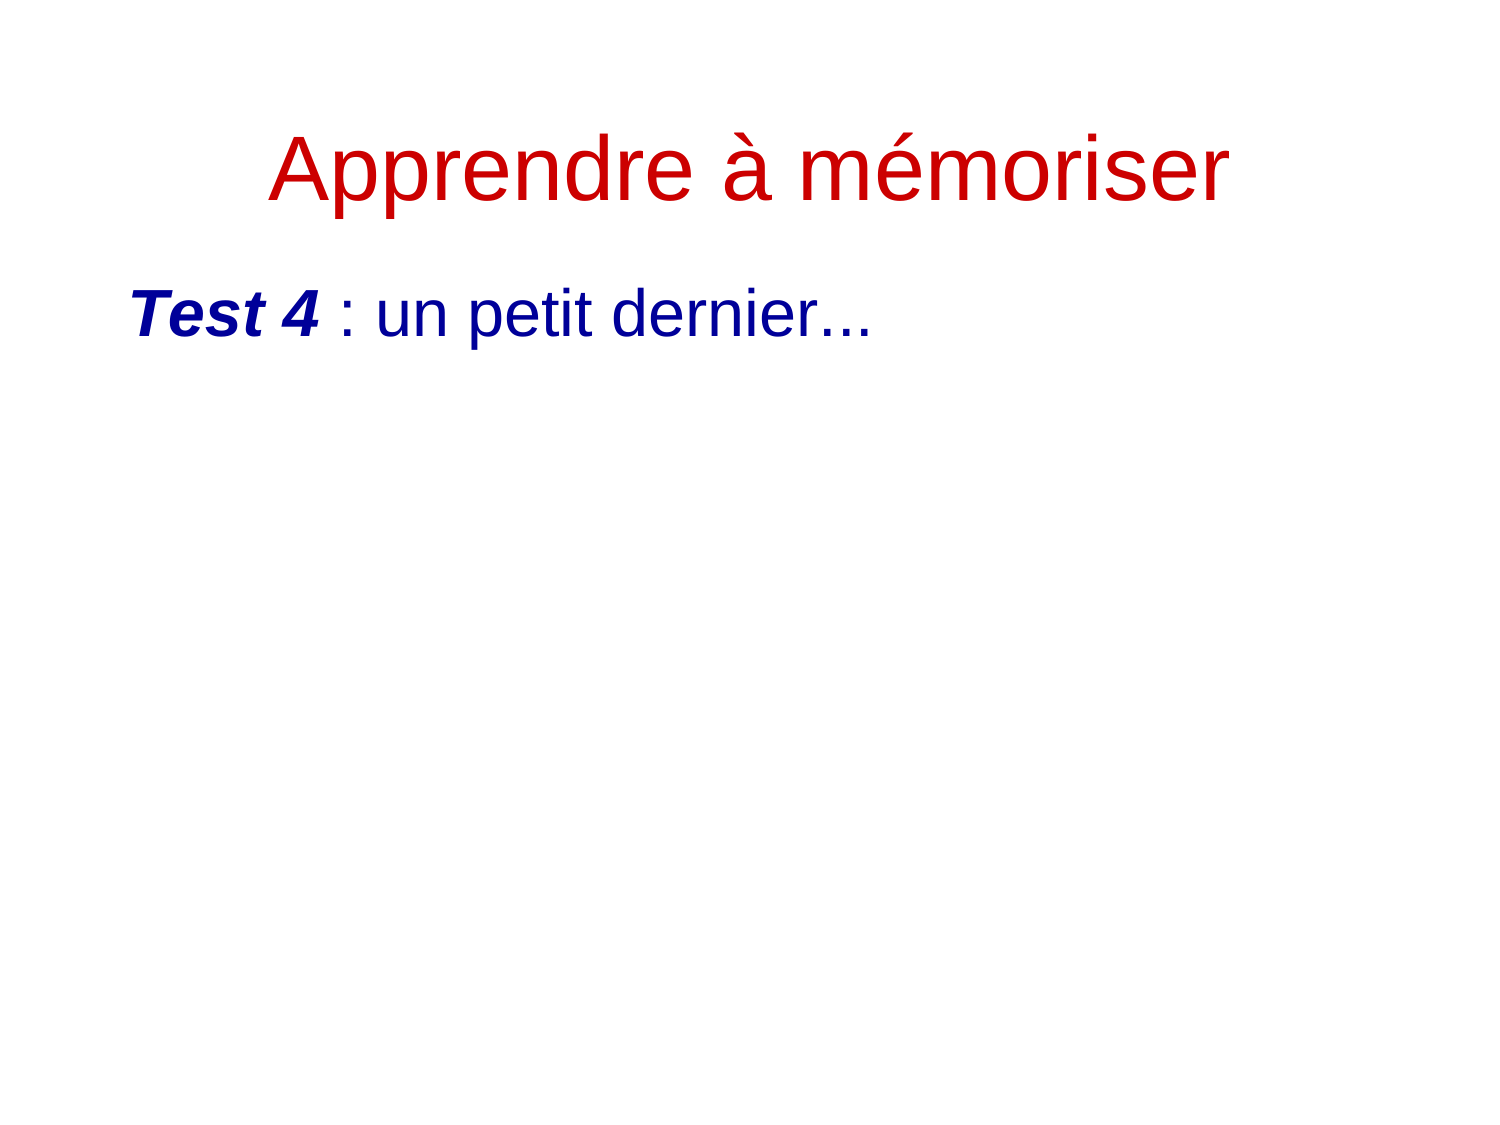

# Apprendre à mémoriser
Test 4 : un petit dernier...